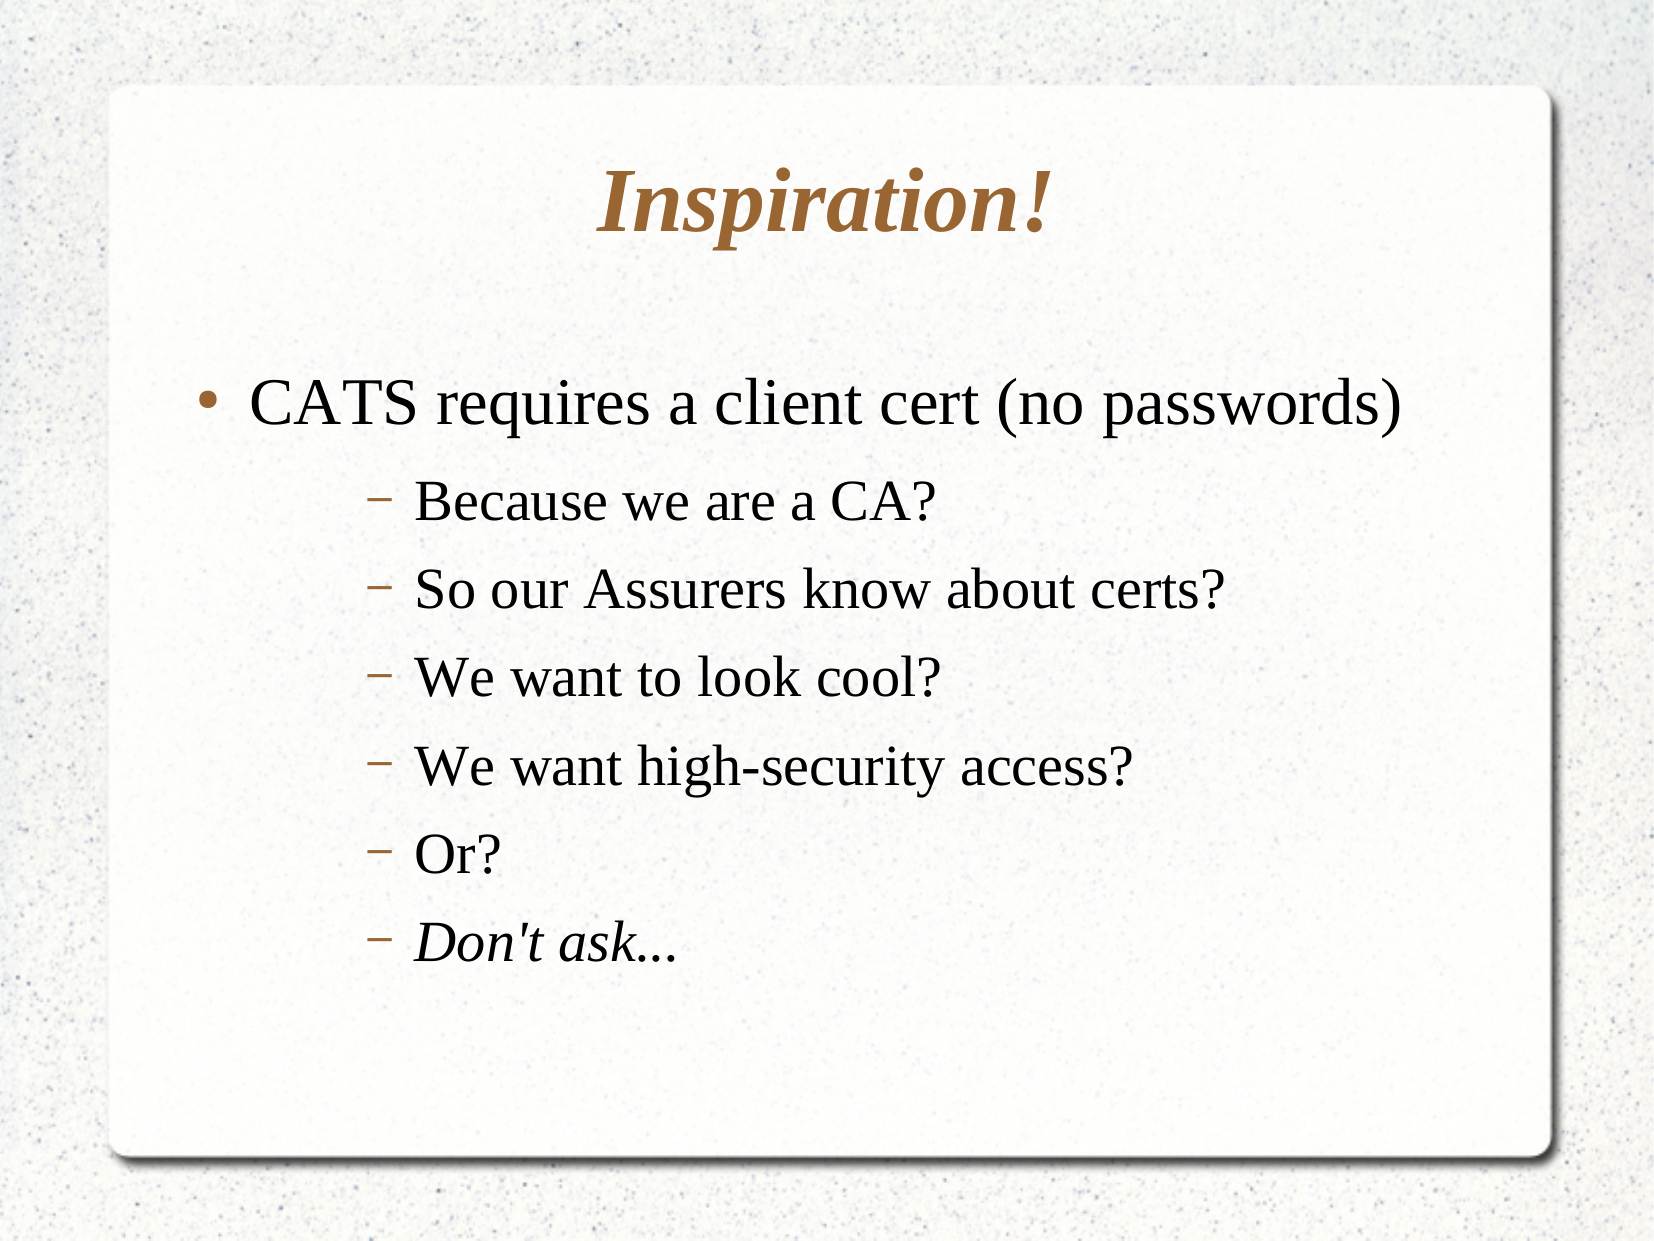

# Inspiration!
CATS requires a client cert (no passwords)
Because we are a CA?
So our Assurers know about certs?
We want to look cool?
We want high-security access?
Or?
Don't ask...